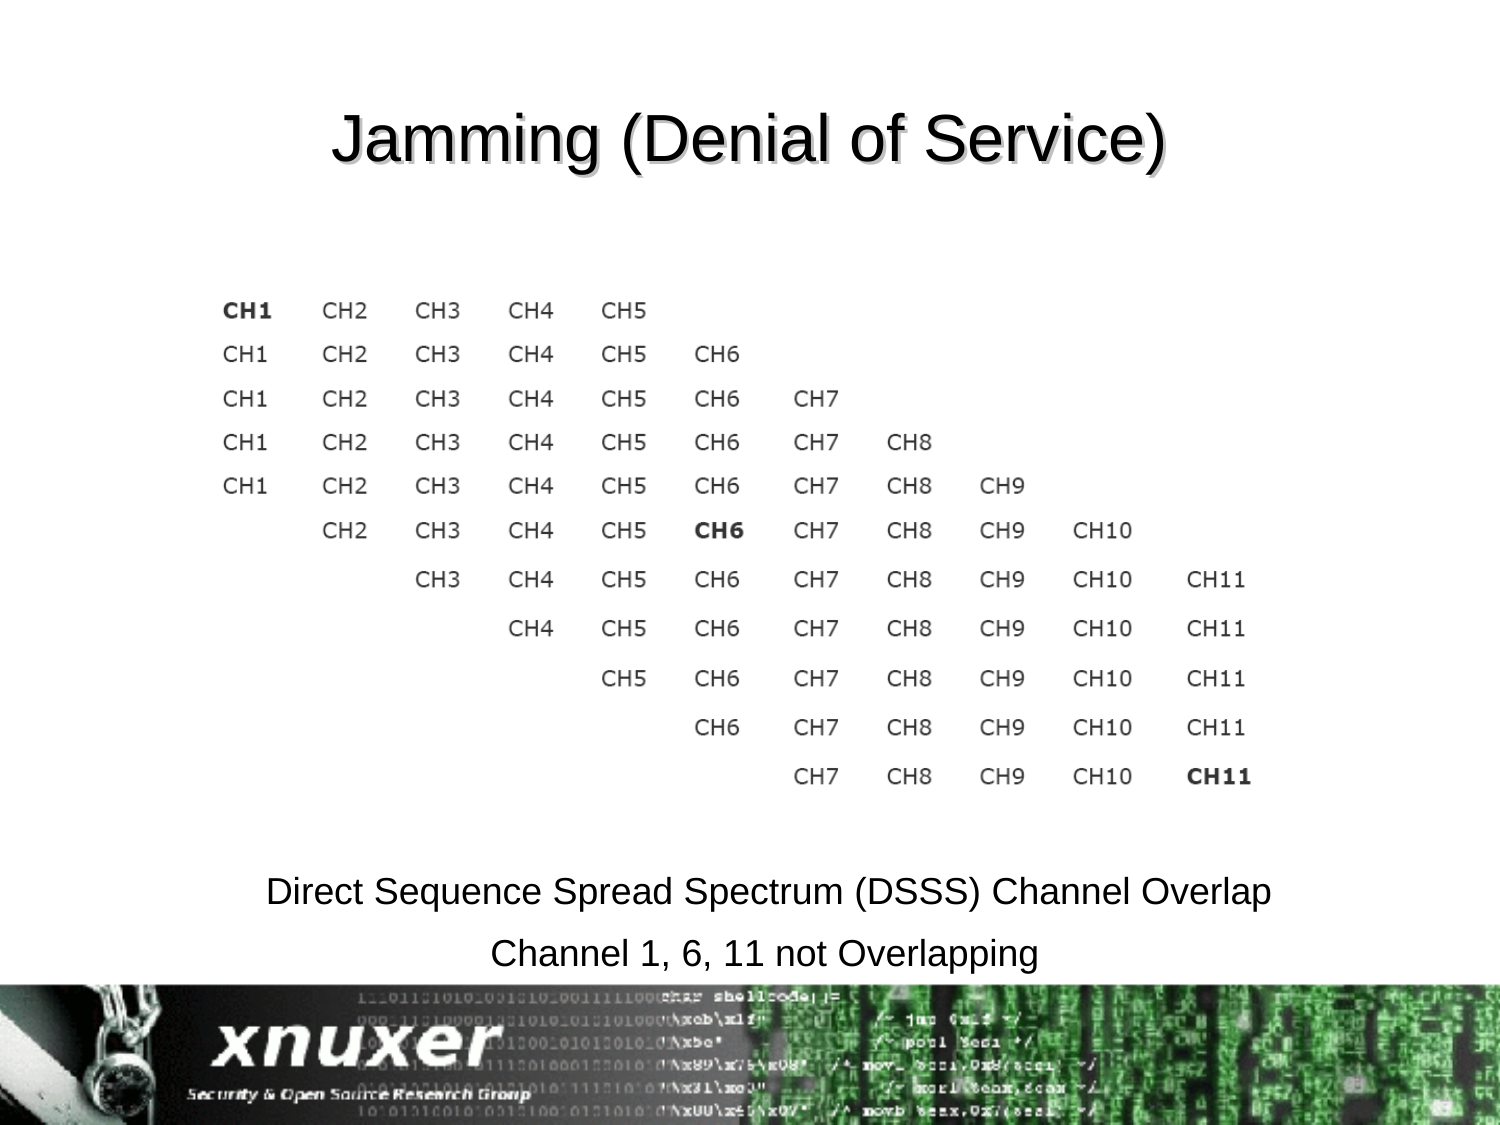

# Jamming (Denial of Service)
Direct Sequence Spread Spectrum (DSSS) Channel Overlap
Channel 1, 6, 11 not Overlapping